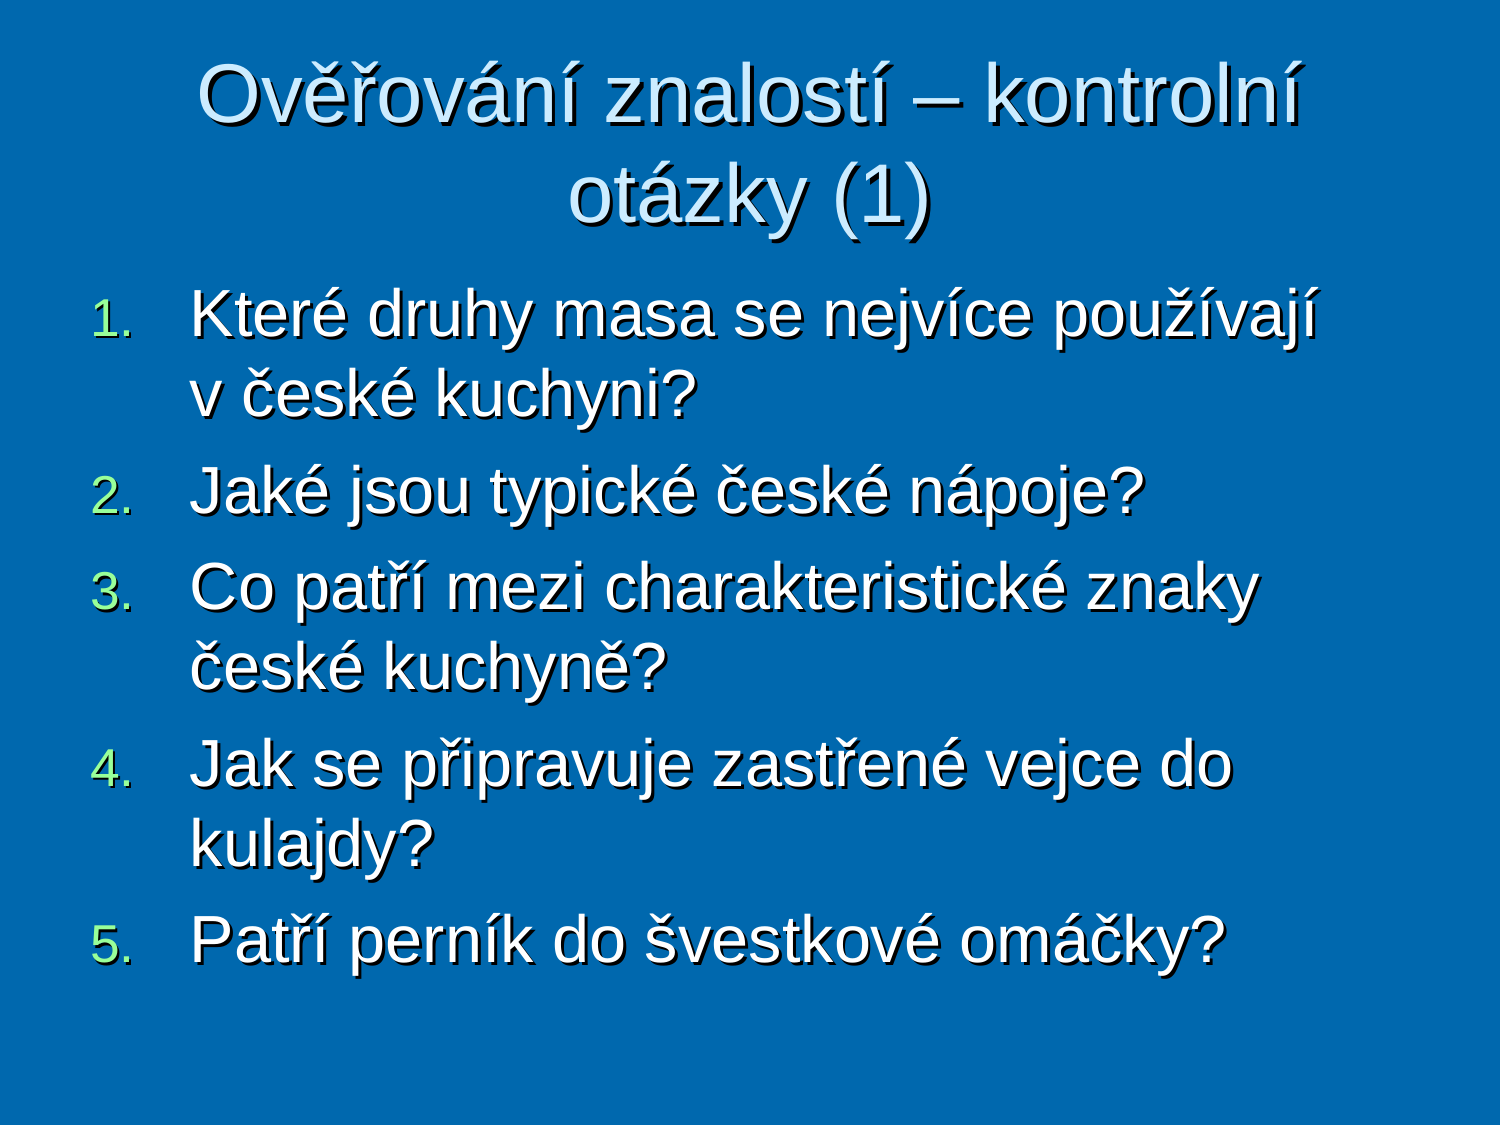

# Ověřování znalostí – kontrolní otázky (1)
Které druhy masa se nejvíce používají v české kuchyni?
Jaké jsou typické české nápoje?
Co patří mezi charakteristické znaky české kuchyně?
Jak se připravuje zastřené vejce do kulajdy?
Patří perník do švestkové omáčky?